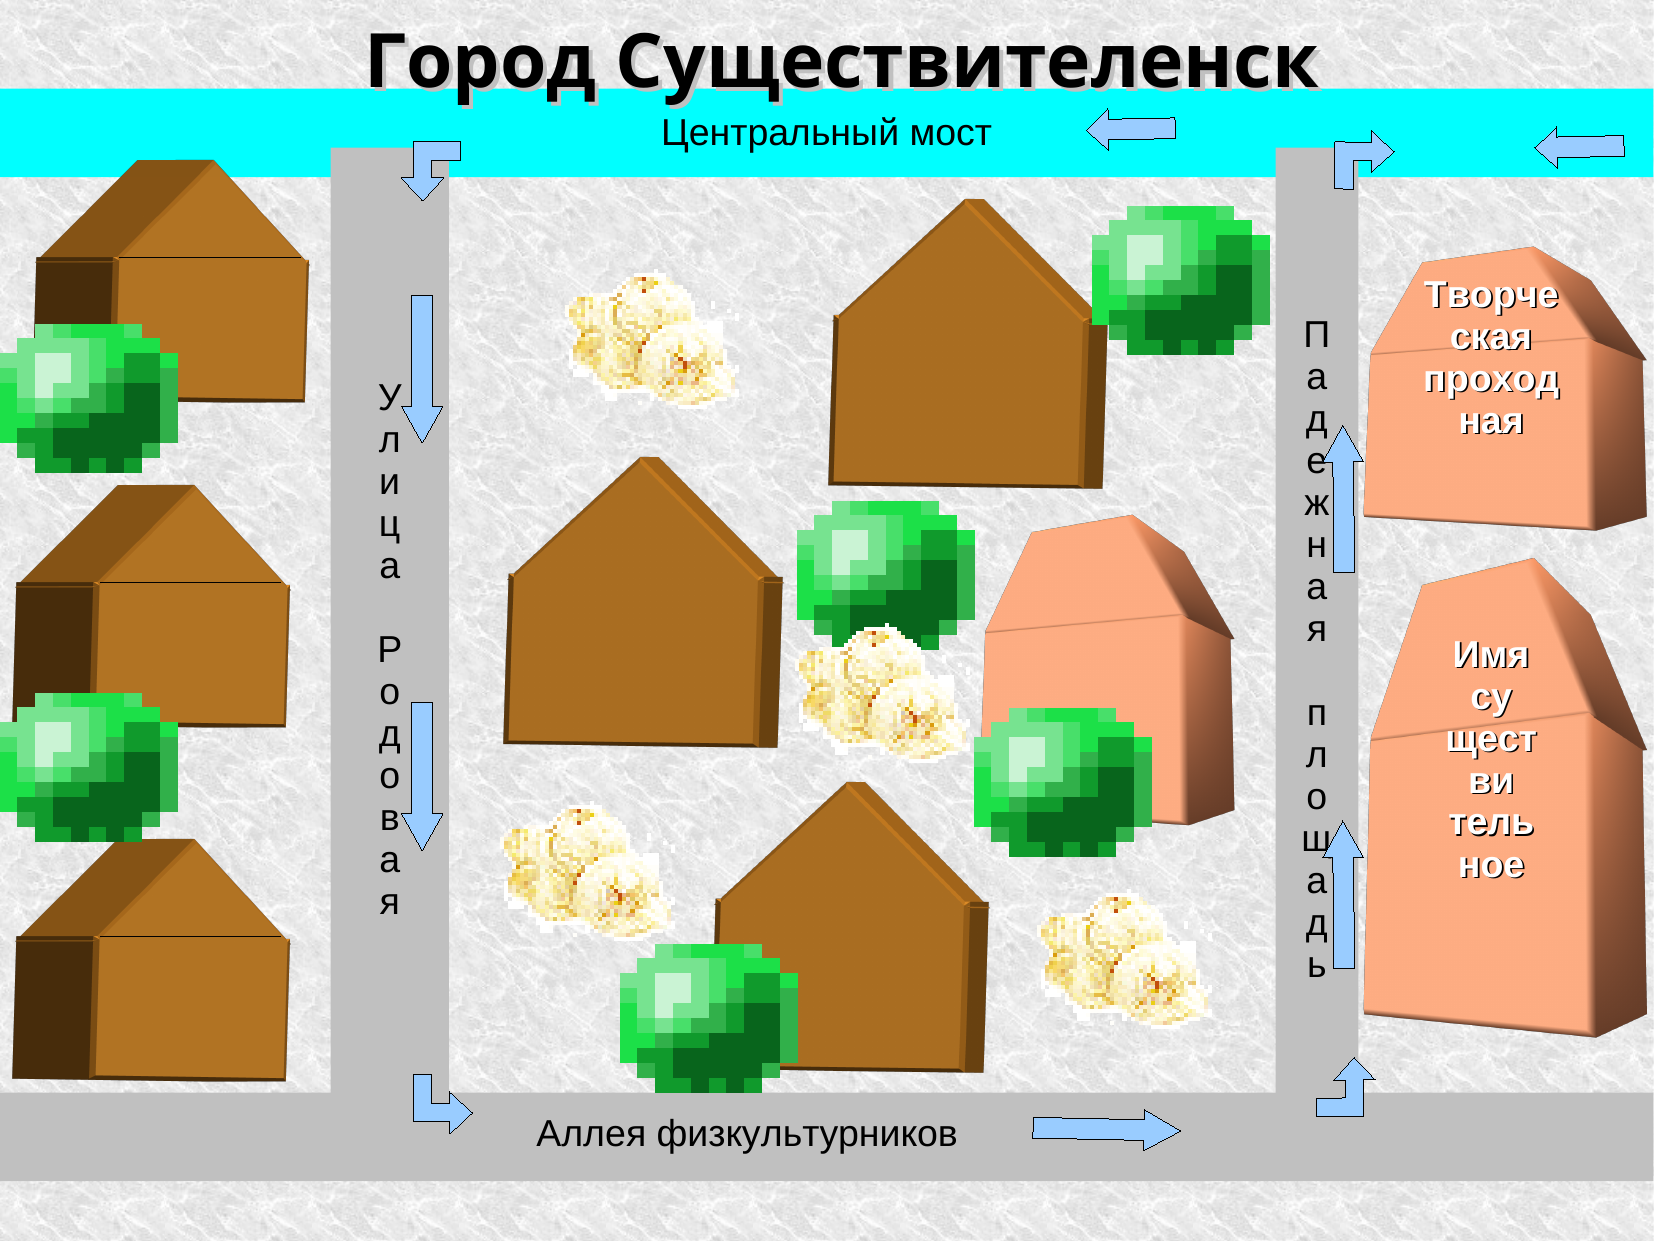

Город Существителенск
Центральный мост
У
л
и
ц
а
Р
о
д
о
в
а
я
П
а
д
е
ж
н
а
я
п
л
о
щ
а
д
ь
Творче
ская
проход
ная
Имя
су
щест
ви
тель
ное
Аллея физкультурников